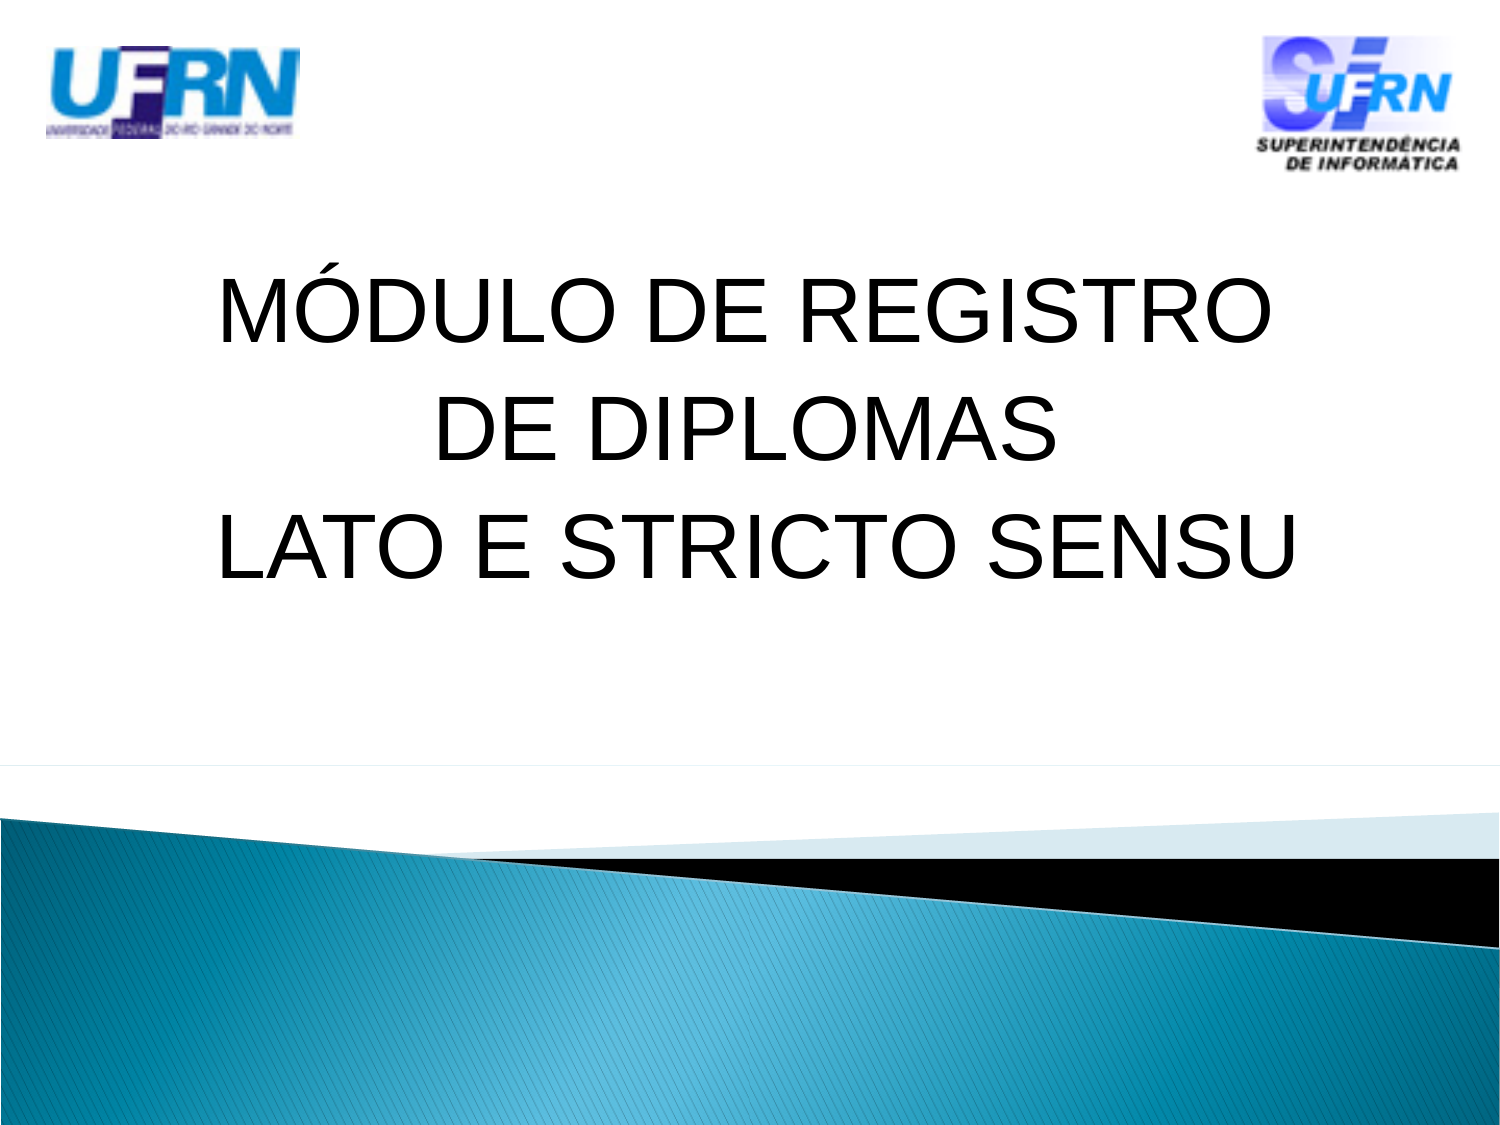

#
MÓDULO DE REGISTRO
DE DIPLOMAS
LATO E STRICTO SENSU